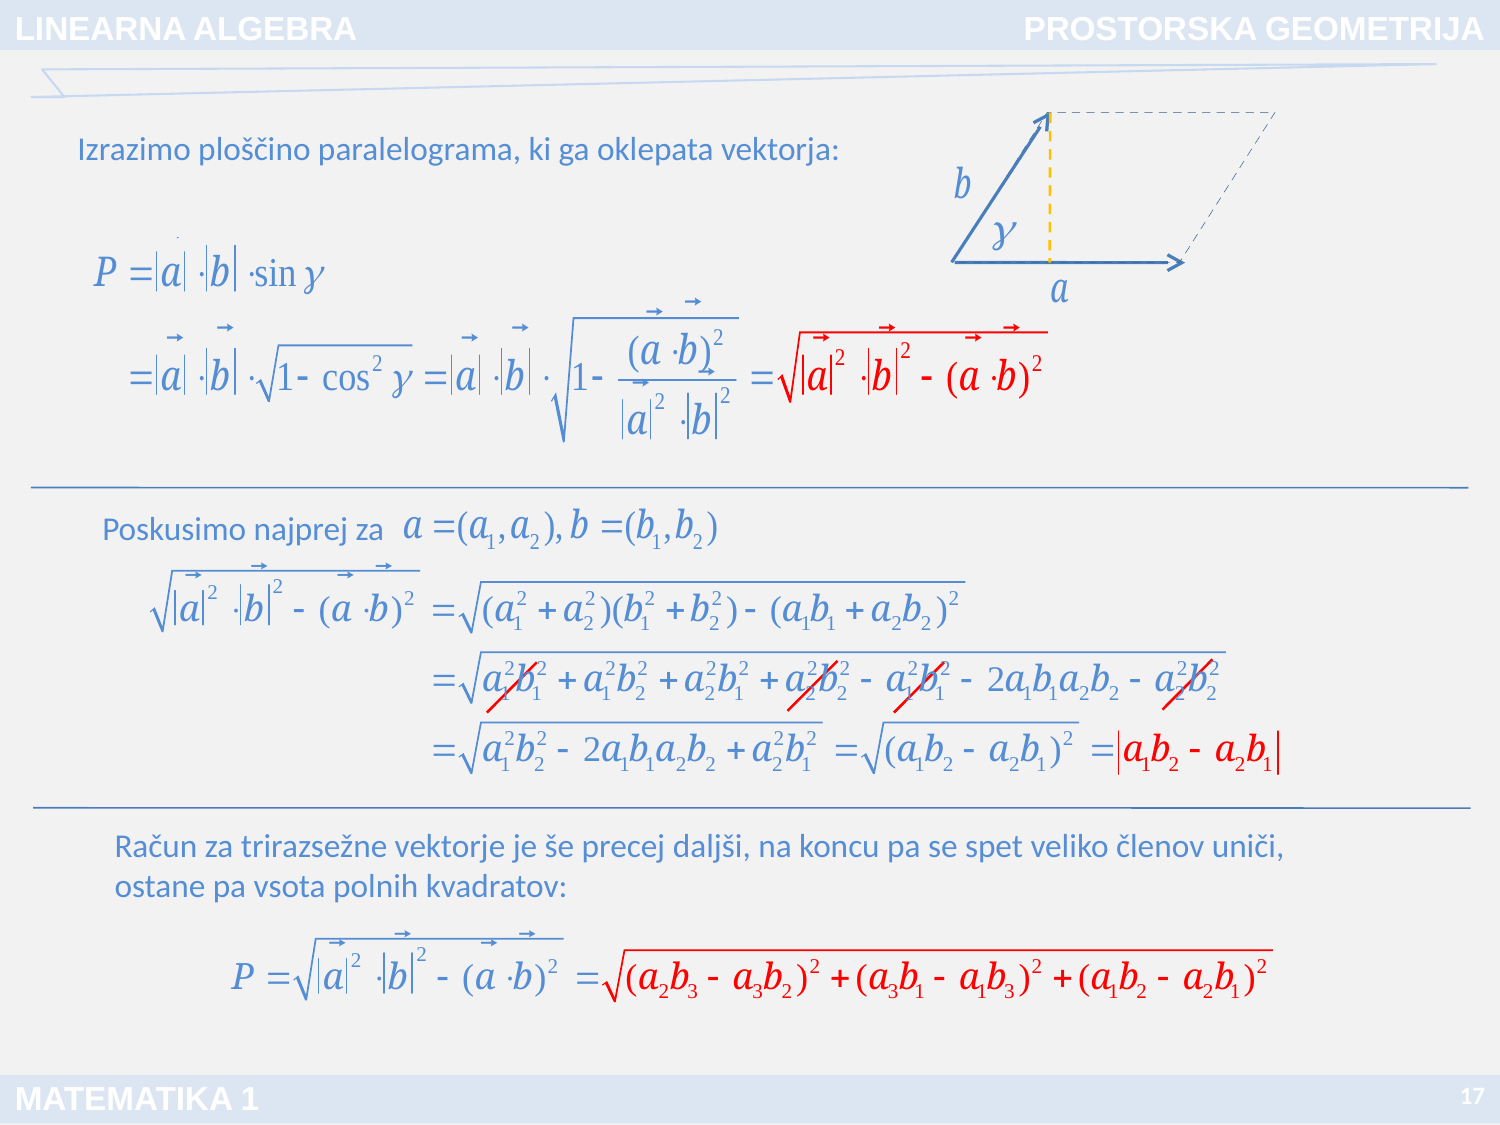

LINEARNA ALGEBRA
PROSTORSKA GEOMETRIJA
Izrazimo ploščino paralelograma, ki ga oklepata vektorja:
Poskusimo najprej za
Račun za trirazsežne vektorje je še precej daljši, na koncu pa se spet veliko členov uniči, ostane pa vsota polnih kvadratov:
MATEMATIKA 1